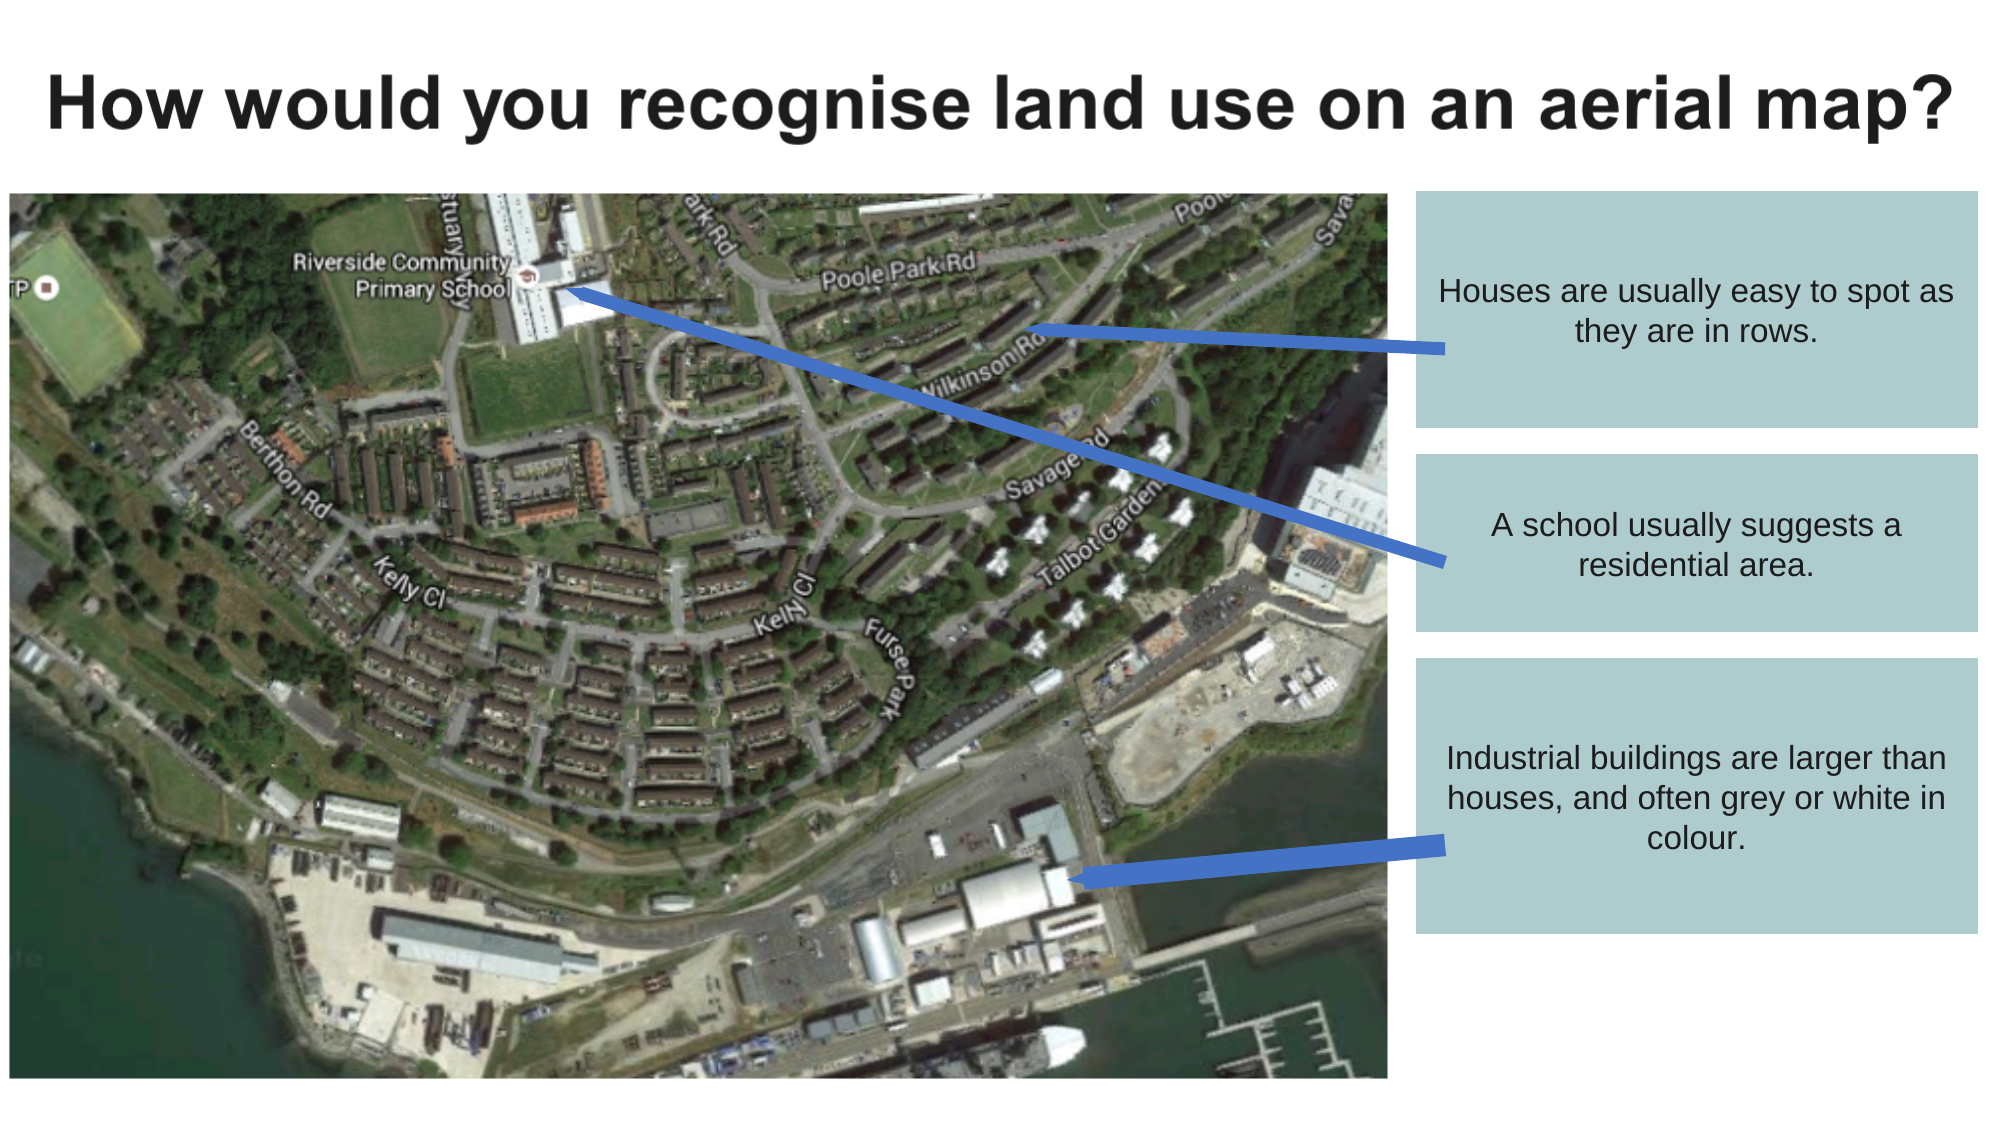

Houses are usually easy to spot as they are in rows.
A school usually suggests a residential area.
Industrial buildings are larger than houses, and often grey or white in colour.